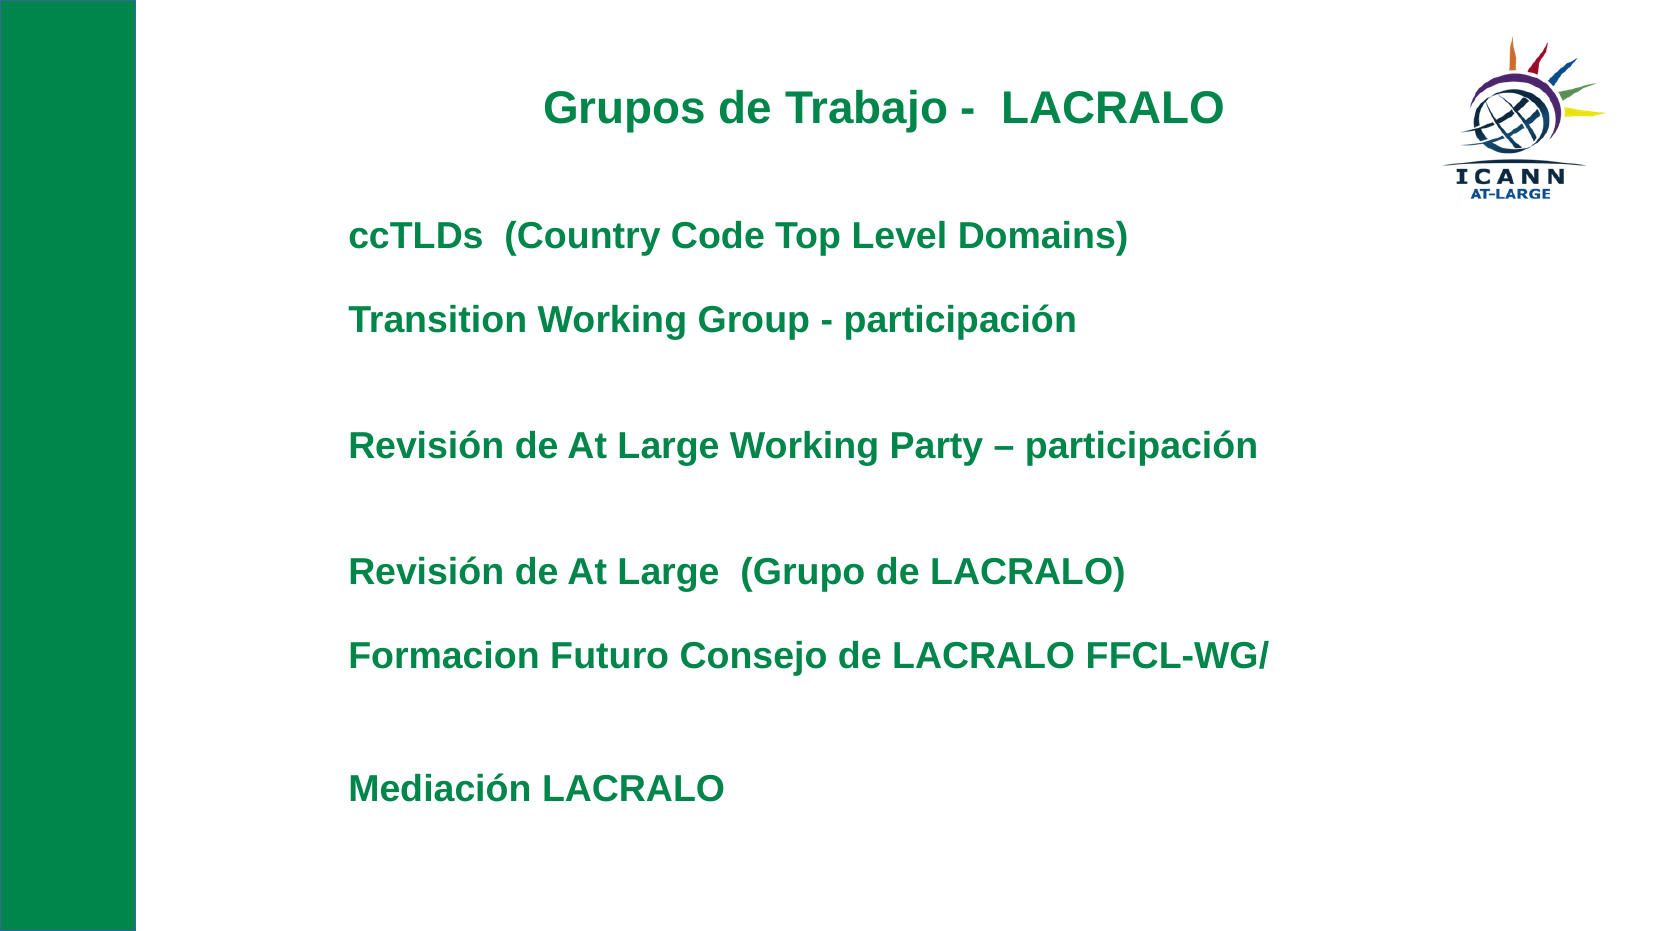

Grupos de Trabajo - LACRALO
ccTLDs (Country Code Top Level Domains)
Transition Working Group - participación
Revisión de At Large Working Party – participación
Revisión de At Large (Grupo de LACRALO)
Formacion Futuro Consejo de LACRALO FFCL-WG/
Mediación LACRALO